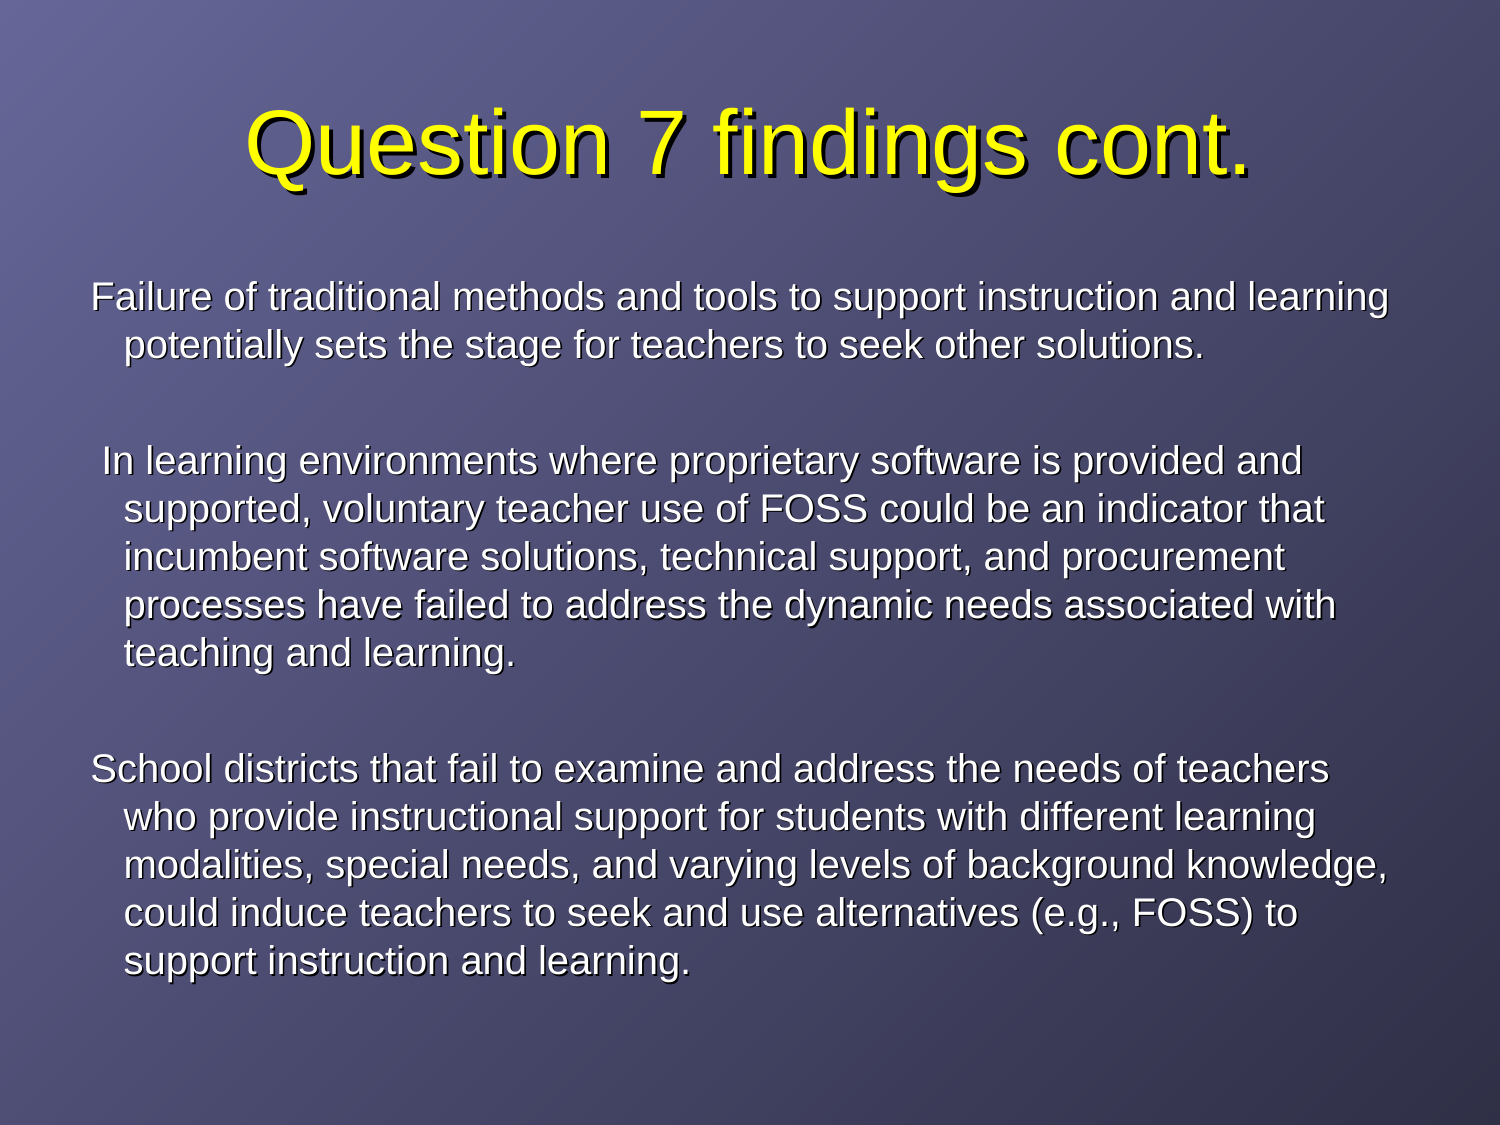

# Question 7 findings cont.
Failure of traditional methods and tools to support instruction and learning potentially sets the stage for teachers to seek other solutions.
 In learning environments where proprietary software is provided and supported, voluntary teacher use of FOSS could be an indicator that incumbent software solutions, technical support, and procurement processes have failed to address the dynamic needs associated with teaching and learning.
School districts that fail to examine and address the needs of teachers who provide instructional support for students with different learning modalities, special needs, and varying levels of background knowledge, could induce teachers to seek and use alternatives (e.g., FOSS) to support instruction and learning.